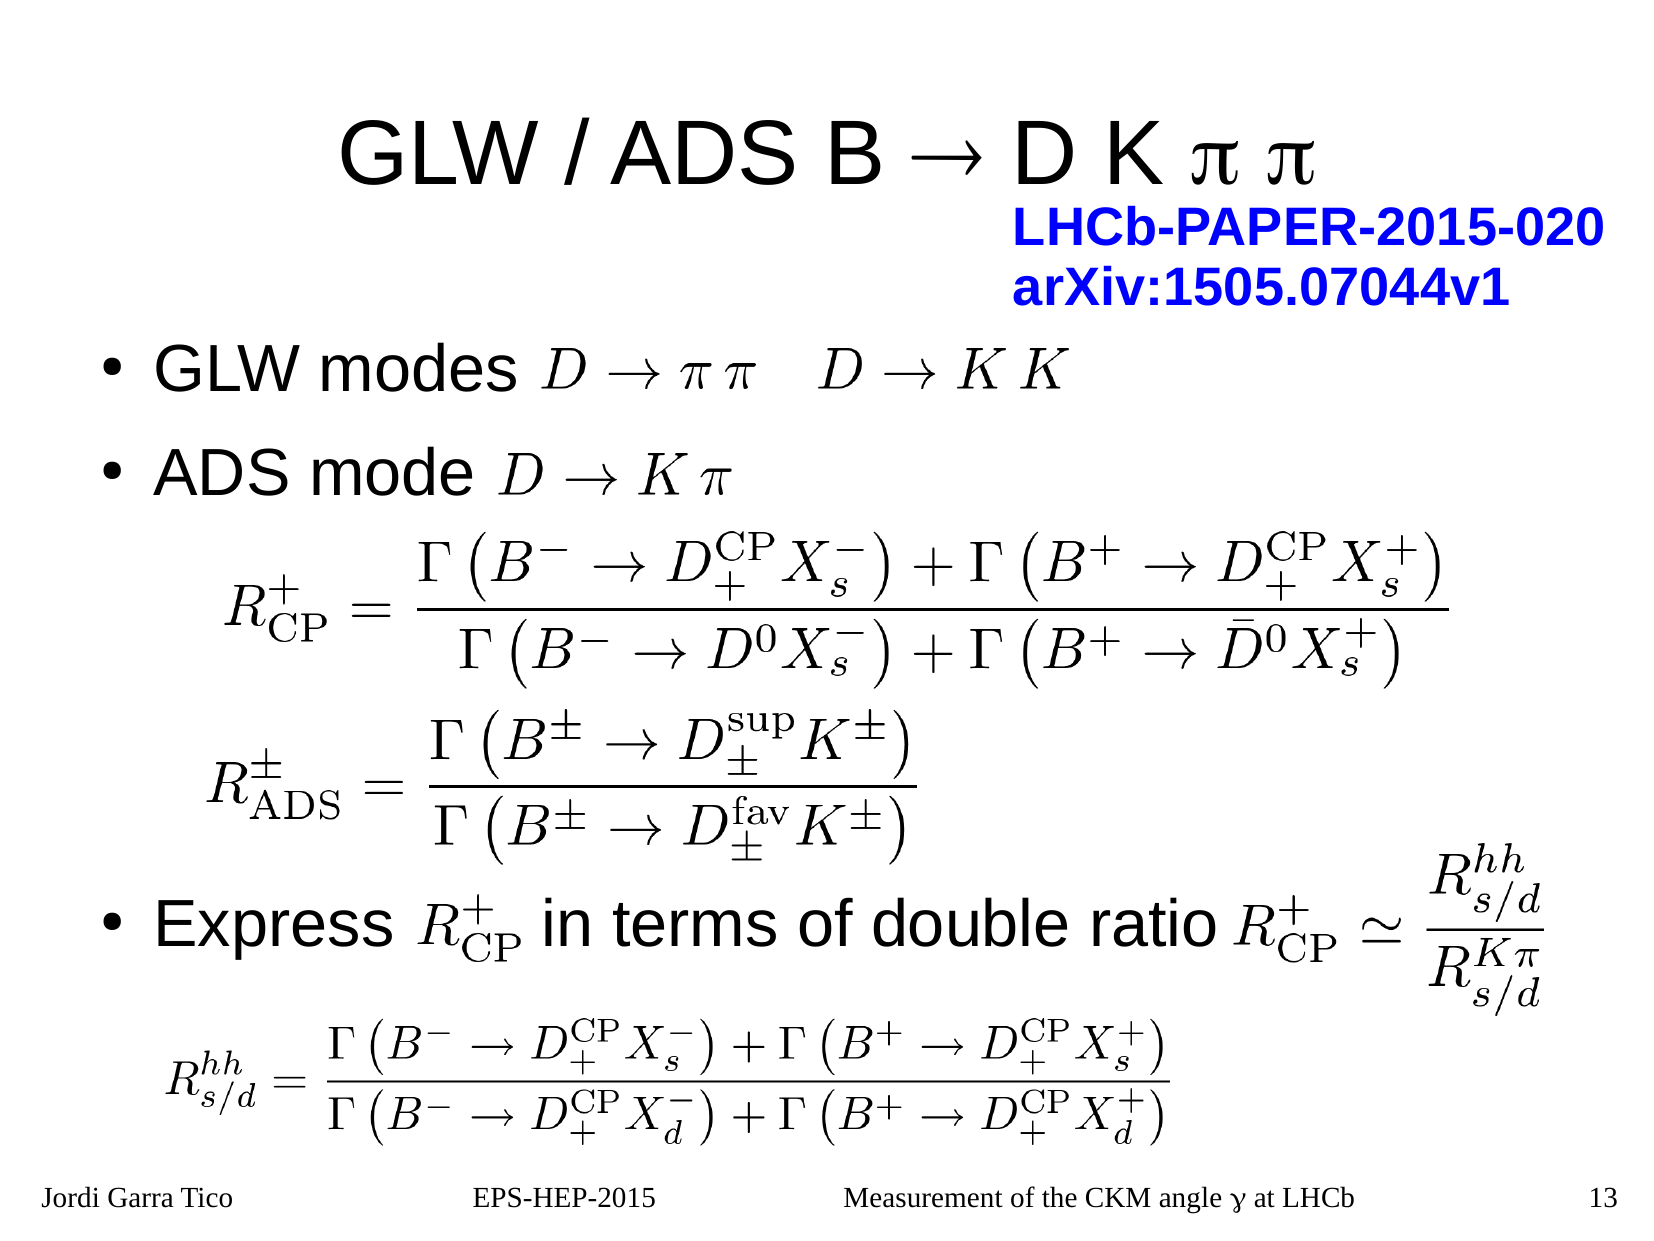

# GLW / ADS B ® D K p p
LHCb-PAPER-2015-020
arXiv:1505.07044v1
GLW modes
ADS mode
Express in terms of double ratio
13